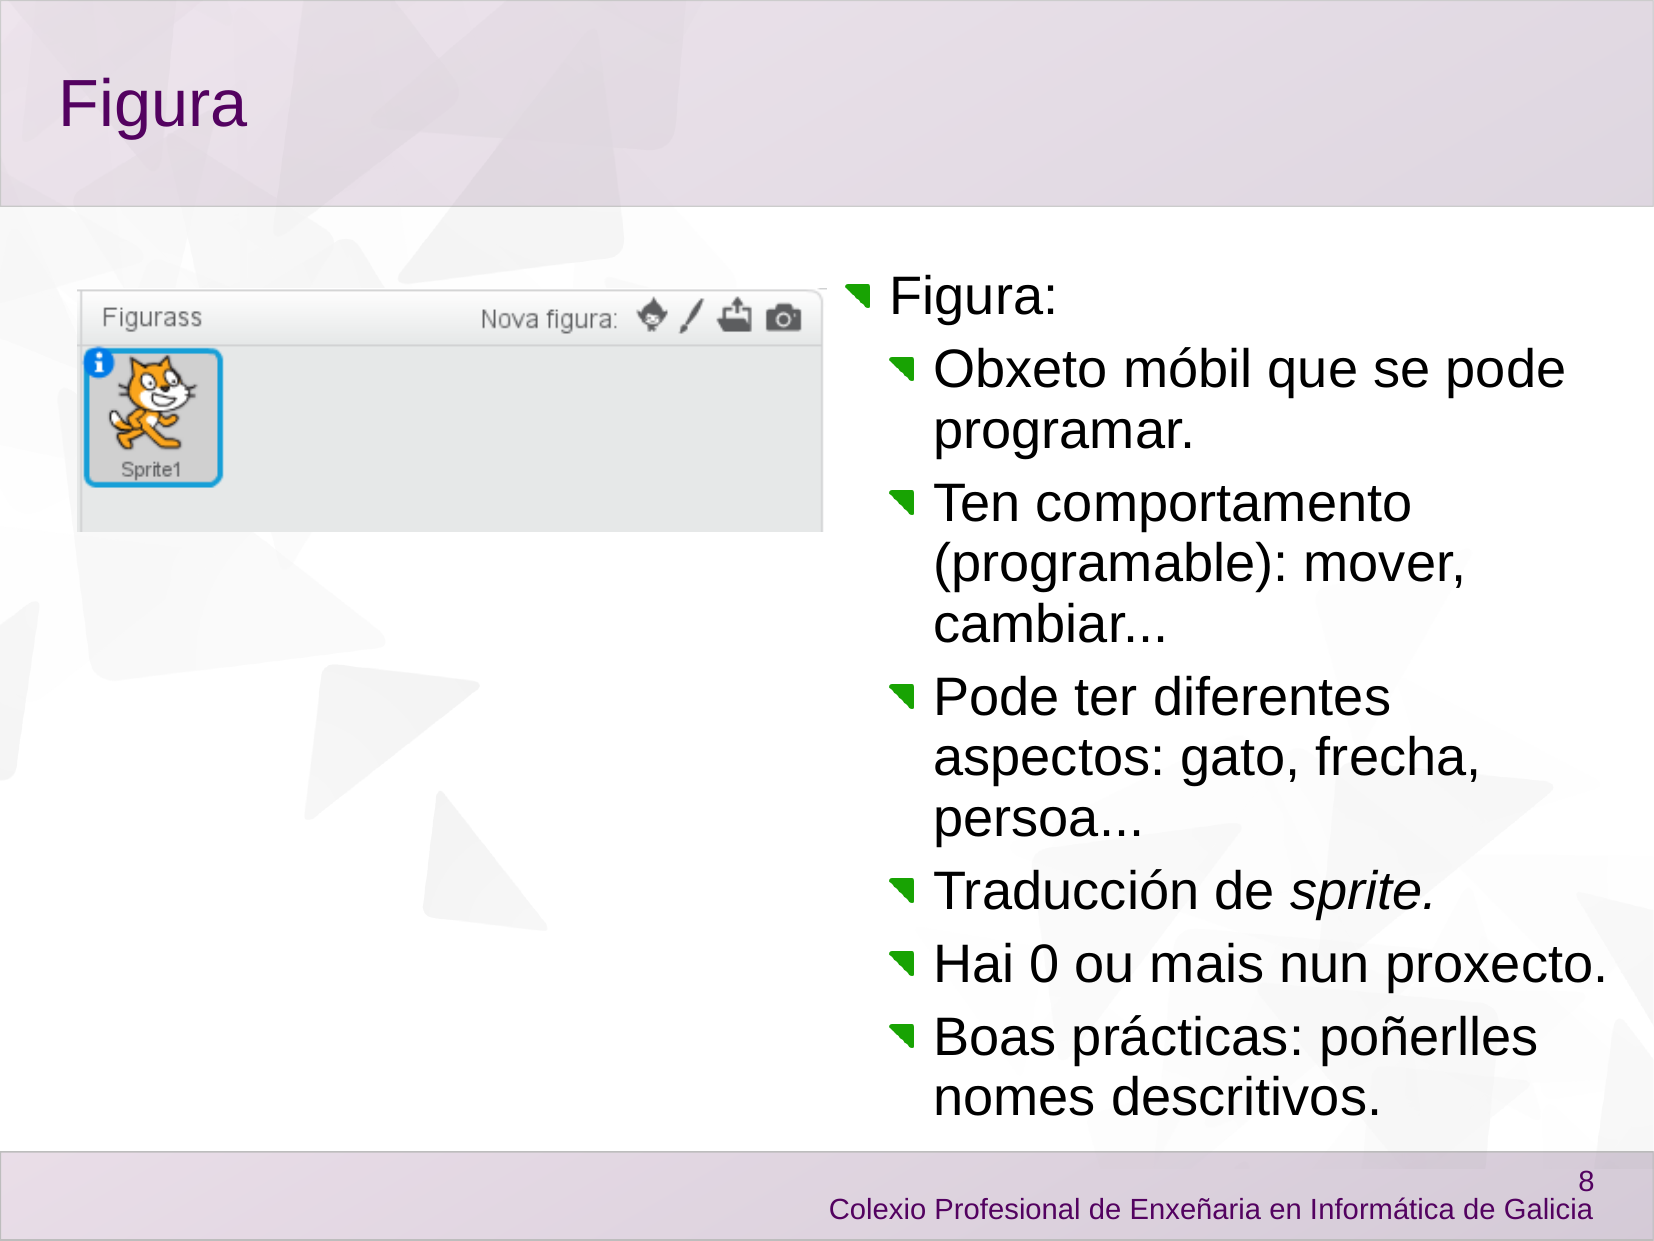

# Figura
Figura:
Obxeto móbil que se pode programar.
Ten comportamento (programable): mover, cambiar...
Pode ter diferentes aspectos: gato, frecha, persoa...
Traducción de sprite.
Hai 0 ou mais nun proxecto.
Boas prácticas: poñerlles nomes descritivos.
8
Colexio Profesional de Enxeñaria en Informática de Galicia